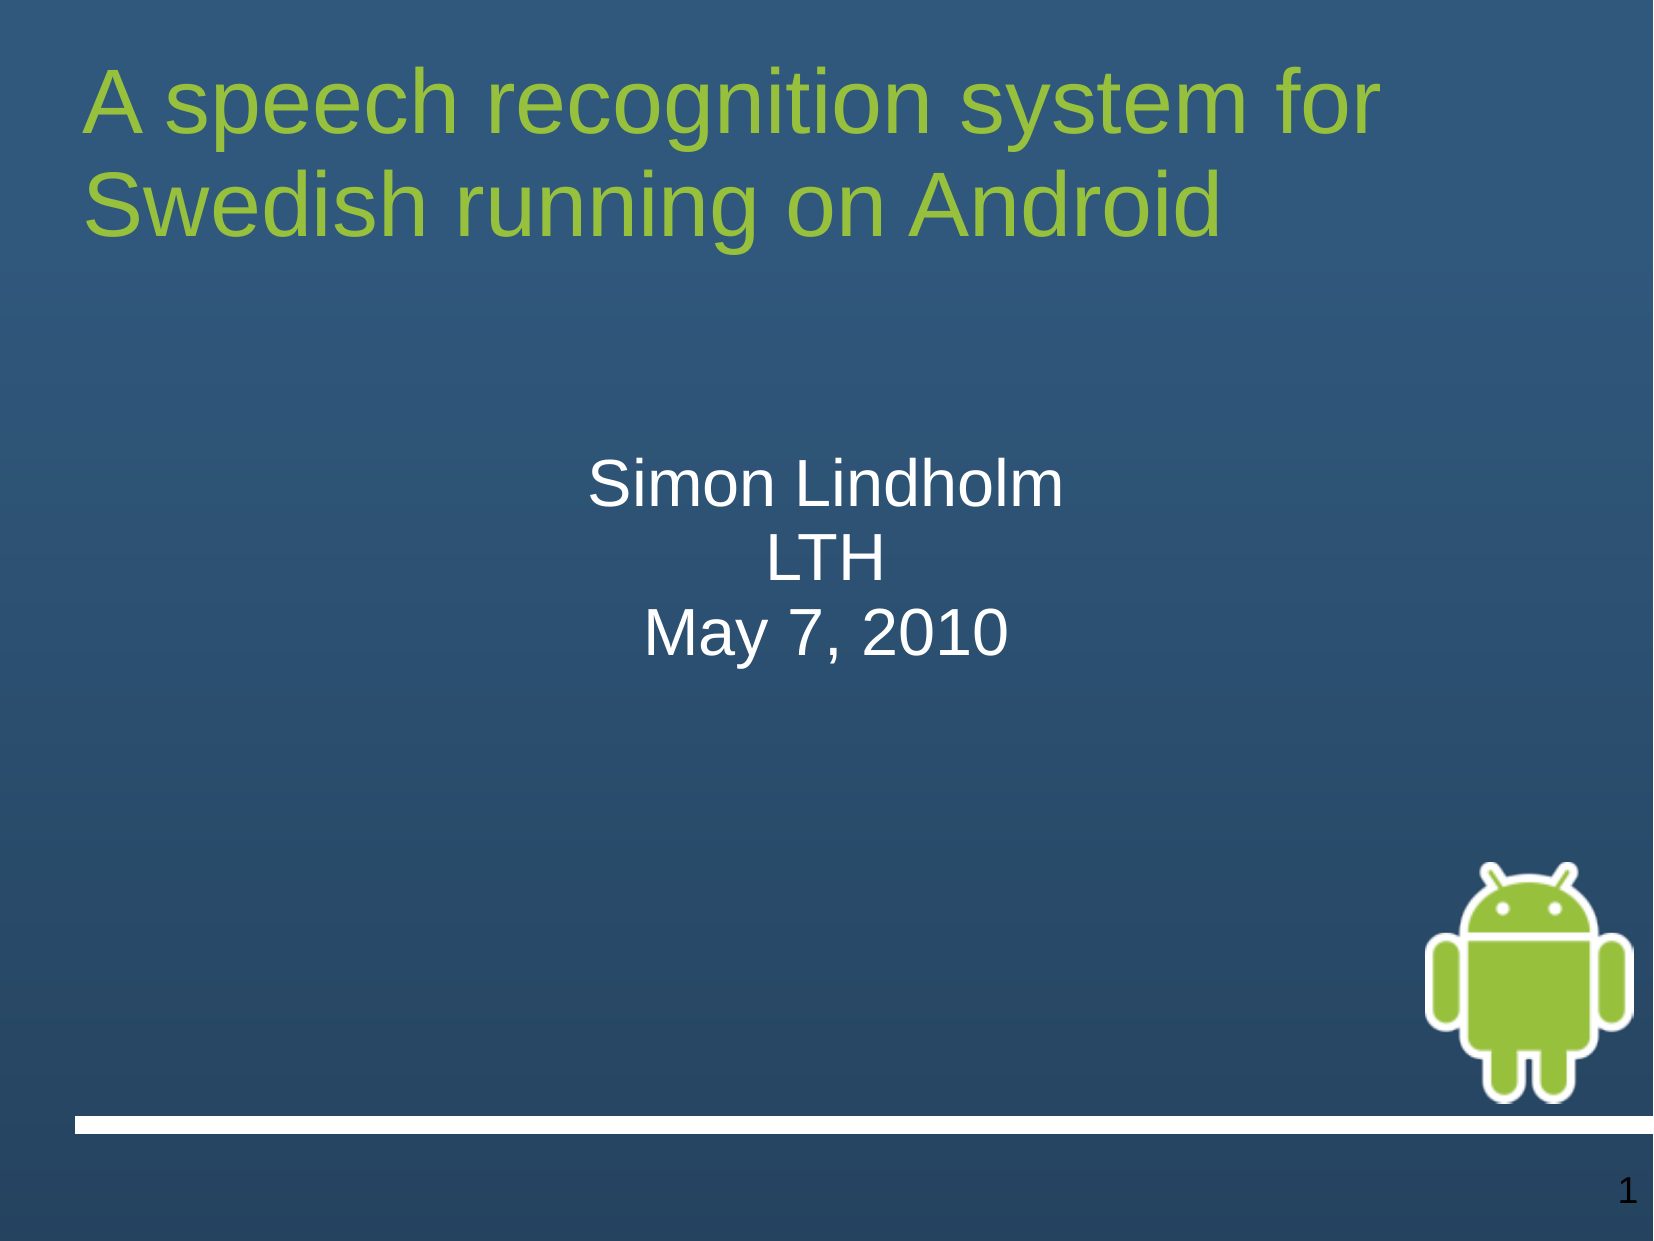

# A speech recognition system for Swedish running on Android
Simon Lindholm
LTH
May 7, 2010